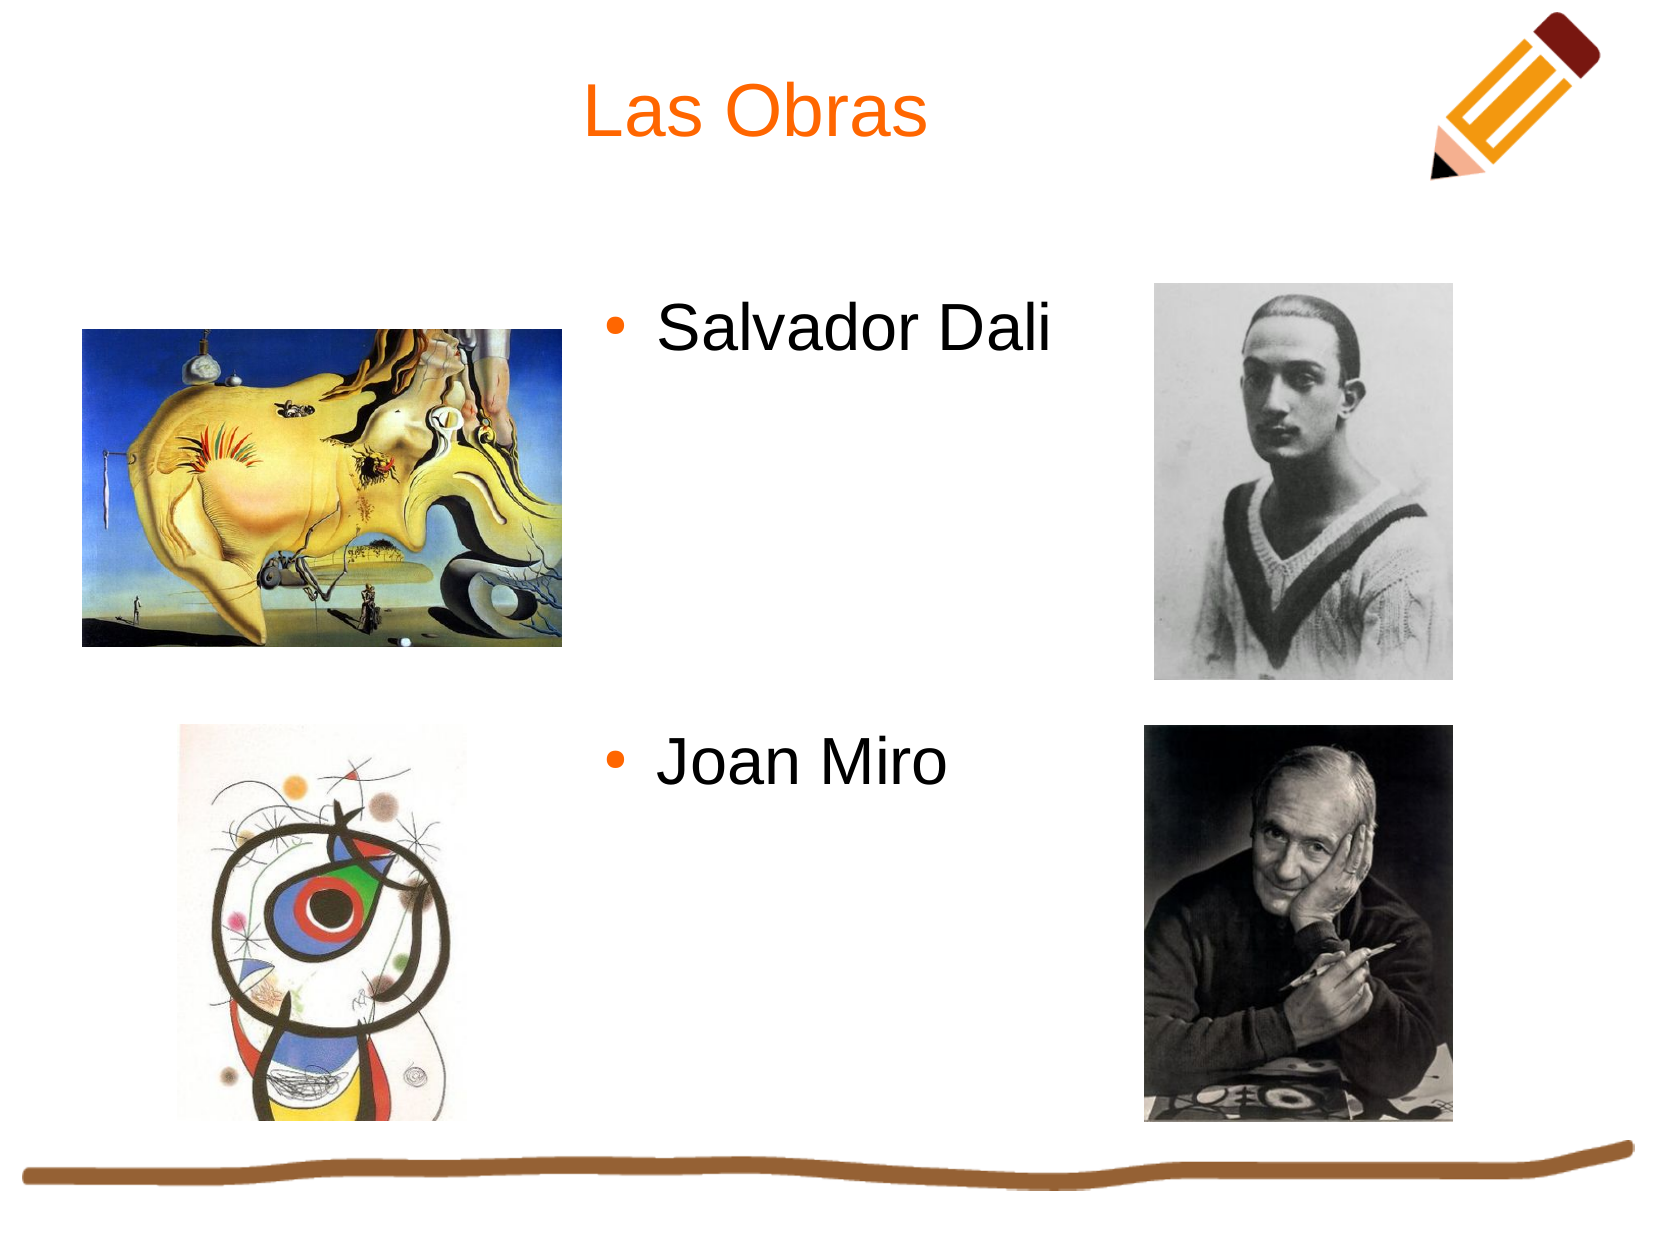

Las Obras
# Salvador Dali
Joan Miro